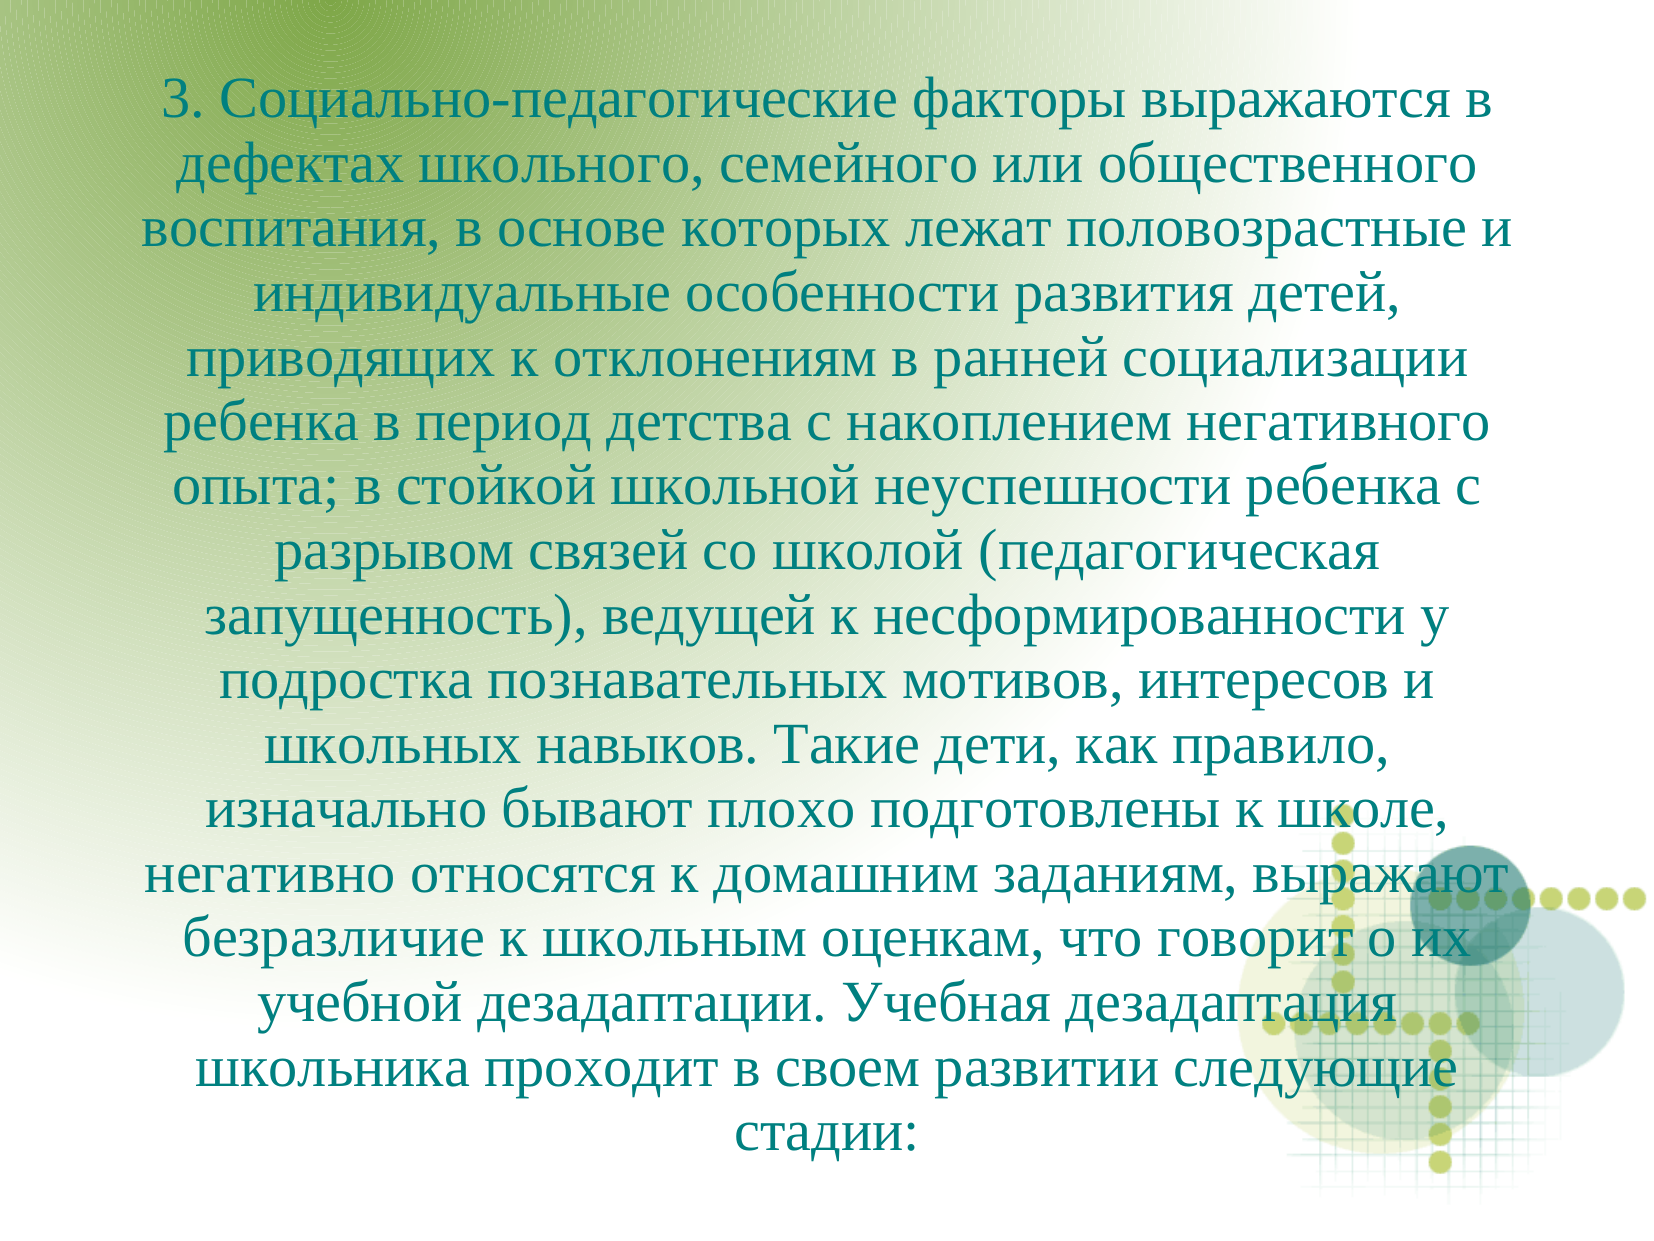

# 3. Социально-педагогические факторы выражаются в дефектах школьного, семейного или общественного воспитания, в основе которых лежат половозрастные и индивидуальные особенности развития детей, приводящих к отклонениям в ранней социализации ребенка в период детства с накоплением негативного опыта; в стойкой школьной неуспешности ребенка с разрывом связей со школой (педагогическая запущенность), ведущей к несформированности у подростка познавательных мотивов, интересов и школьных навыков. Такие дети, как правило, изначально бывают плохо подготовлены к школе, негативно относятся к домашним заданиям, выражают безразличие к школьным оценкам, что говорит о их учебной дезадаптации. Учебная дезадаптация школьника проходит в своем развитии следующие стадии: